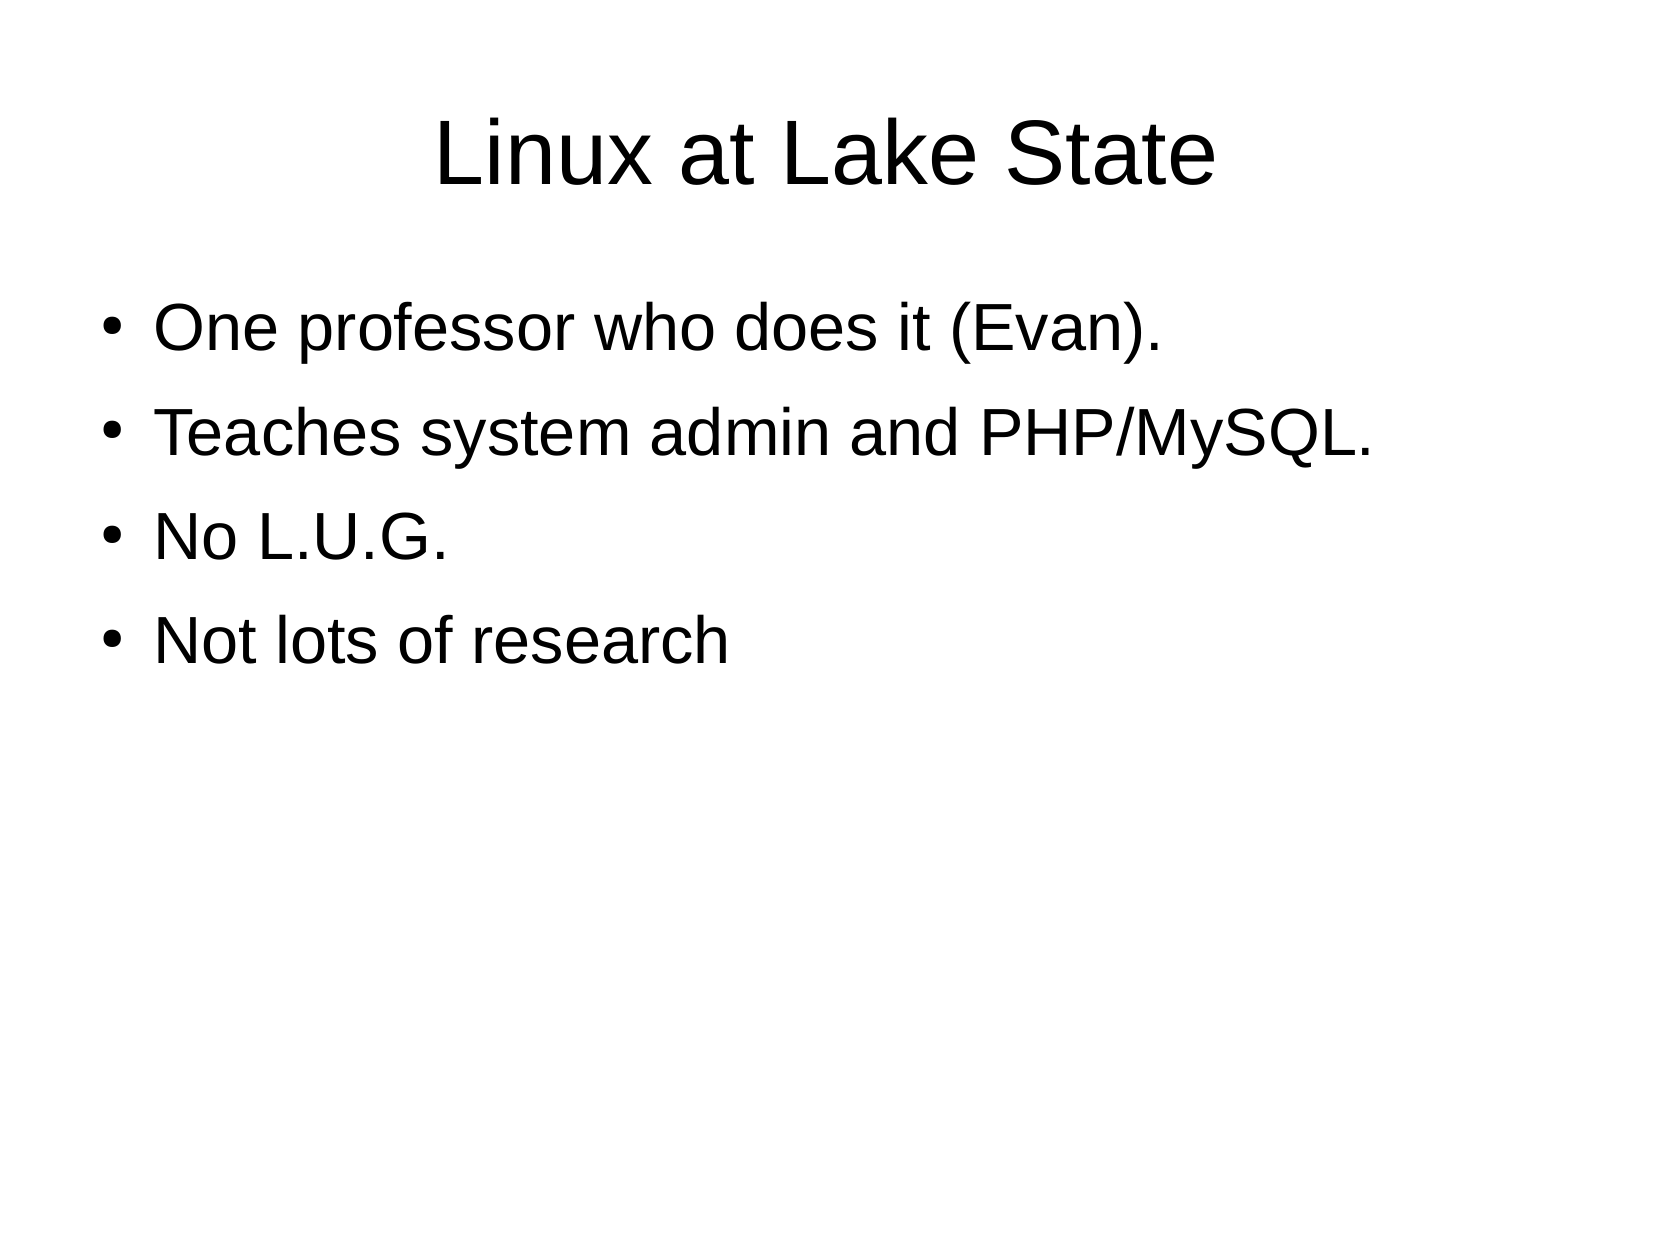

# Linux at Lake State
One professor who does it (Evan).
Teaches system admin and PHP/MySQL.
No L.U.G.
Not lots of research